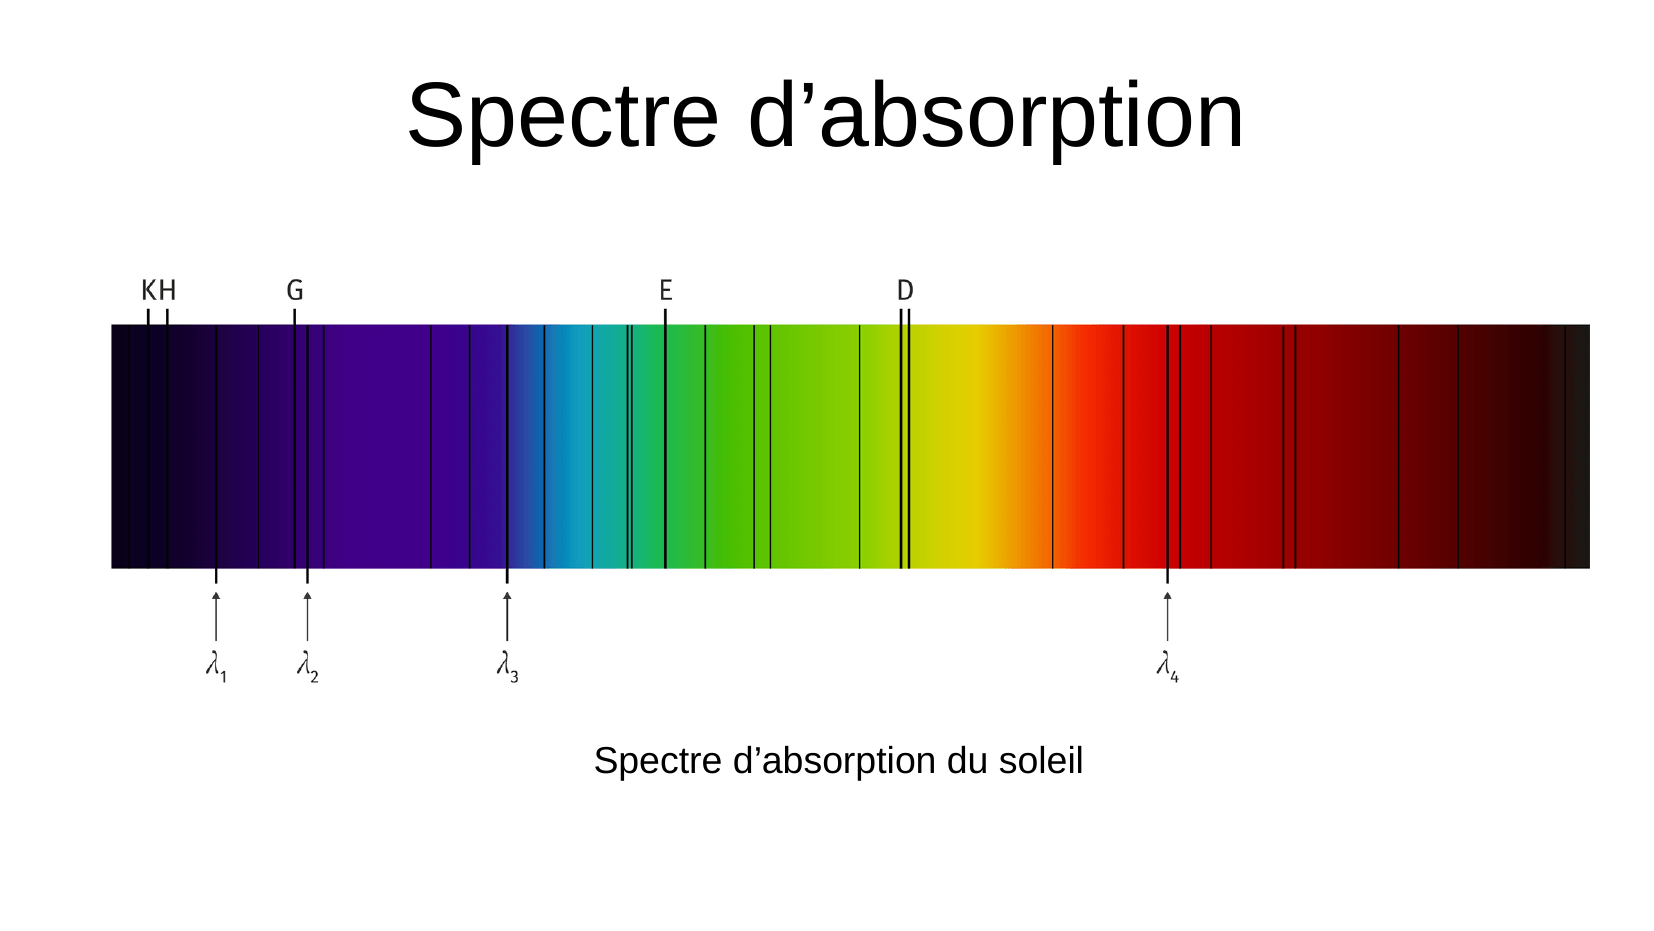

# Spectre d’absorption
Spectre d’absorption du soleil